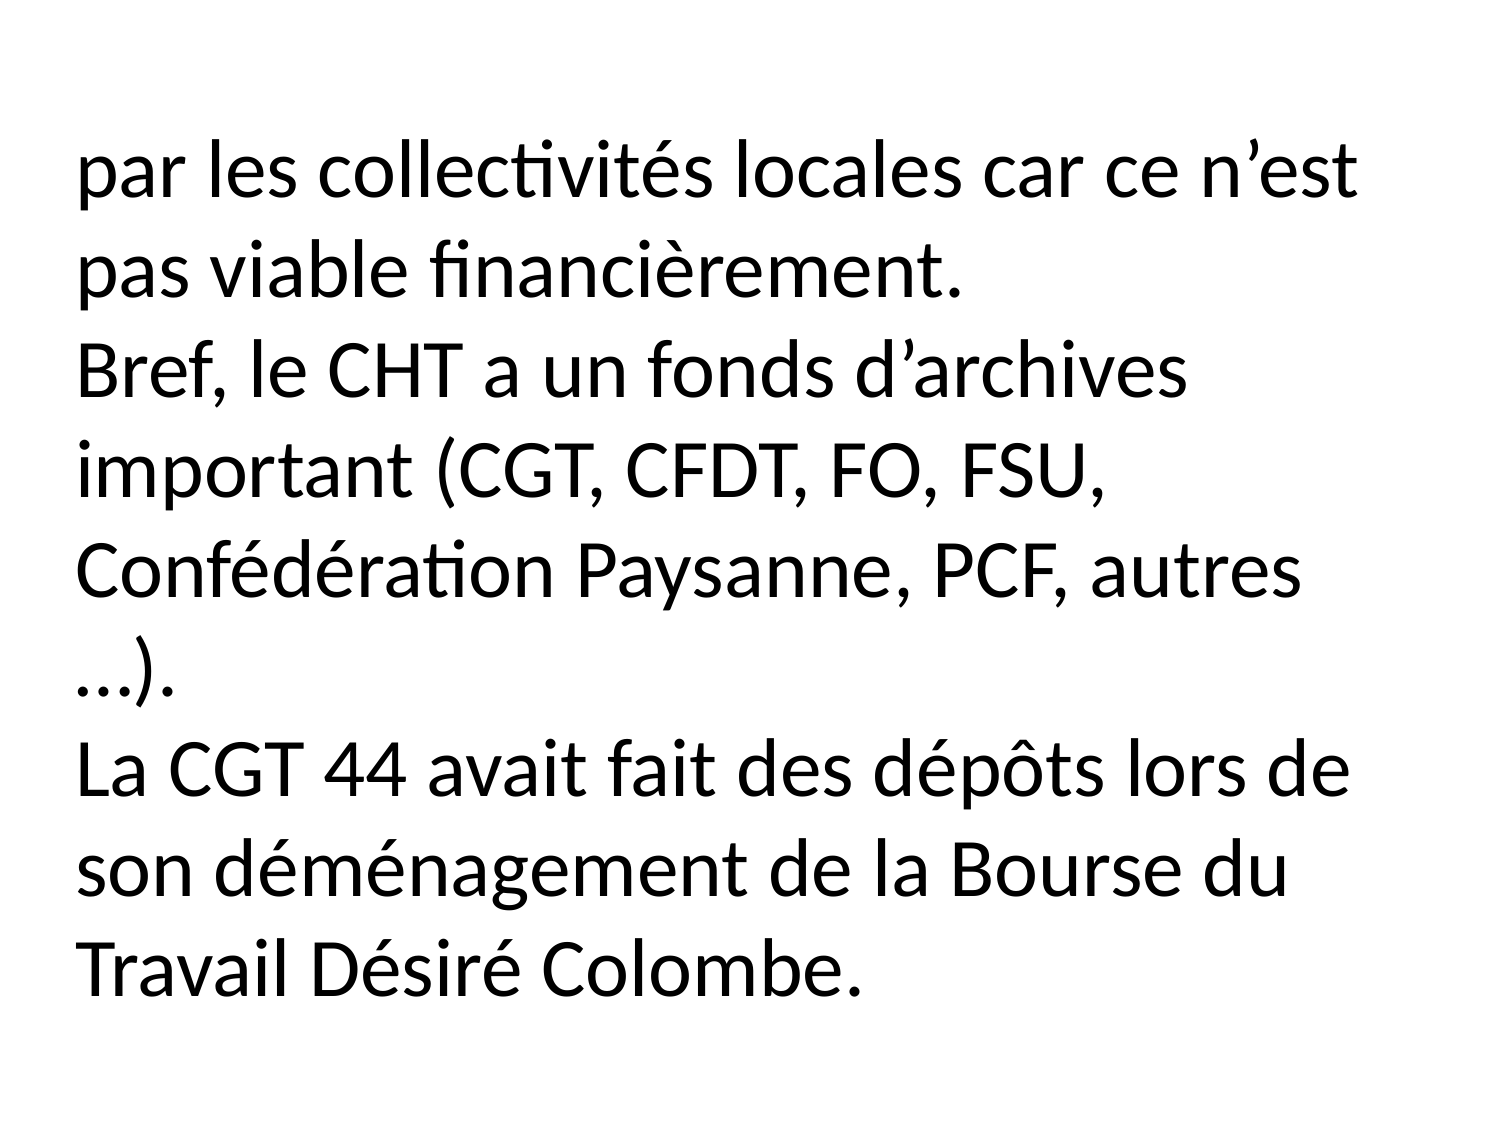

# par les collectivités locales car ce n’est pas viable financièrement. Bref, le CHT a un fonds d’archives important (CGT, CFDT, FO, FSU, Confédération Paysanne, PCF, autres …). La CGT 44 avait fait des dépôts lors de son déménagement de la Bourse du Travail Désiré Colombe.